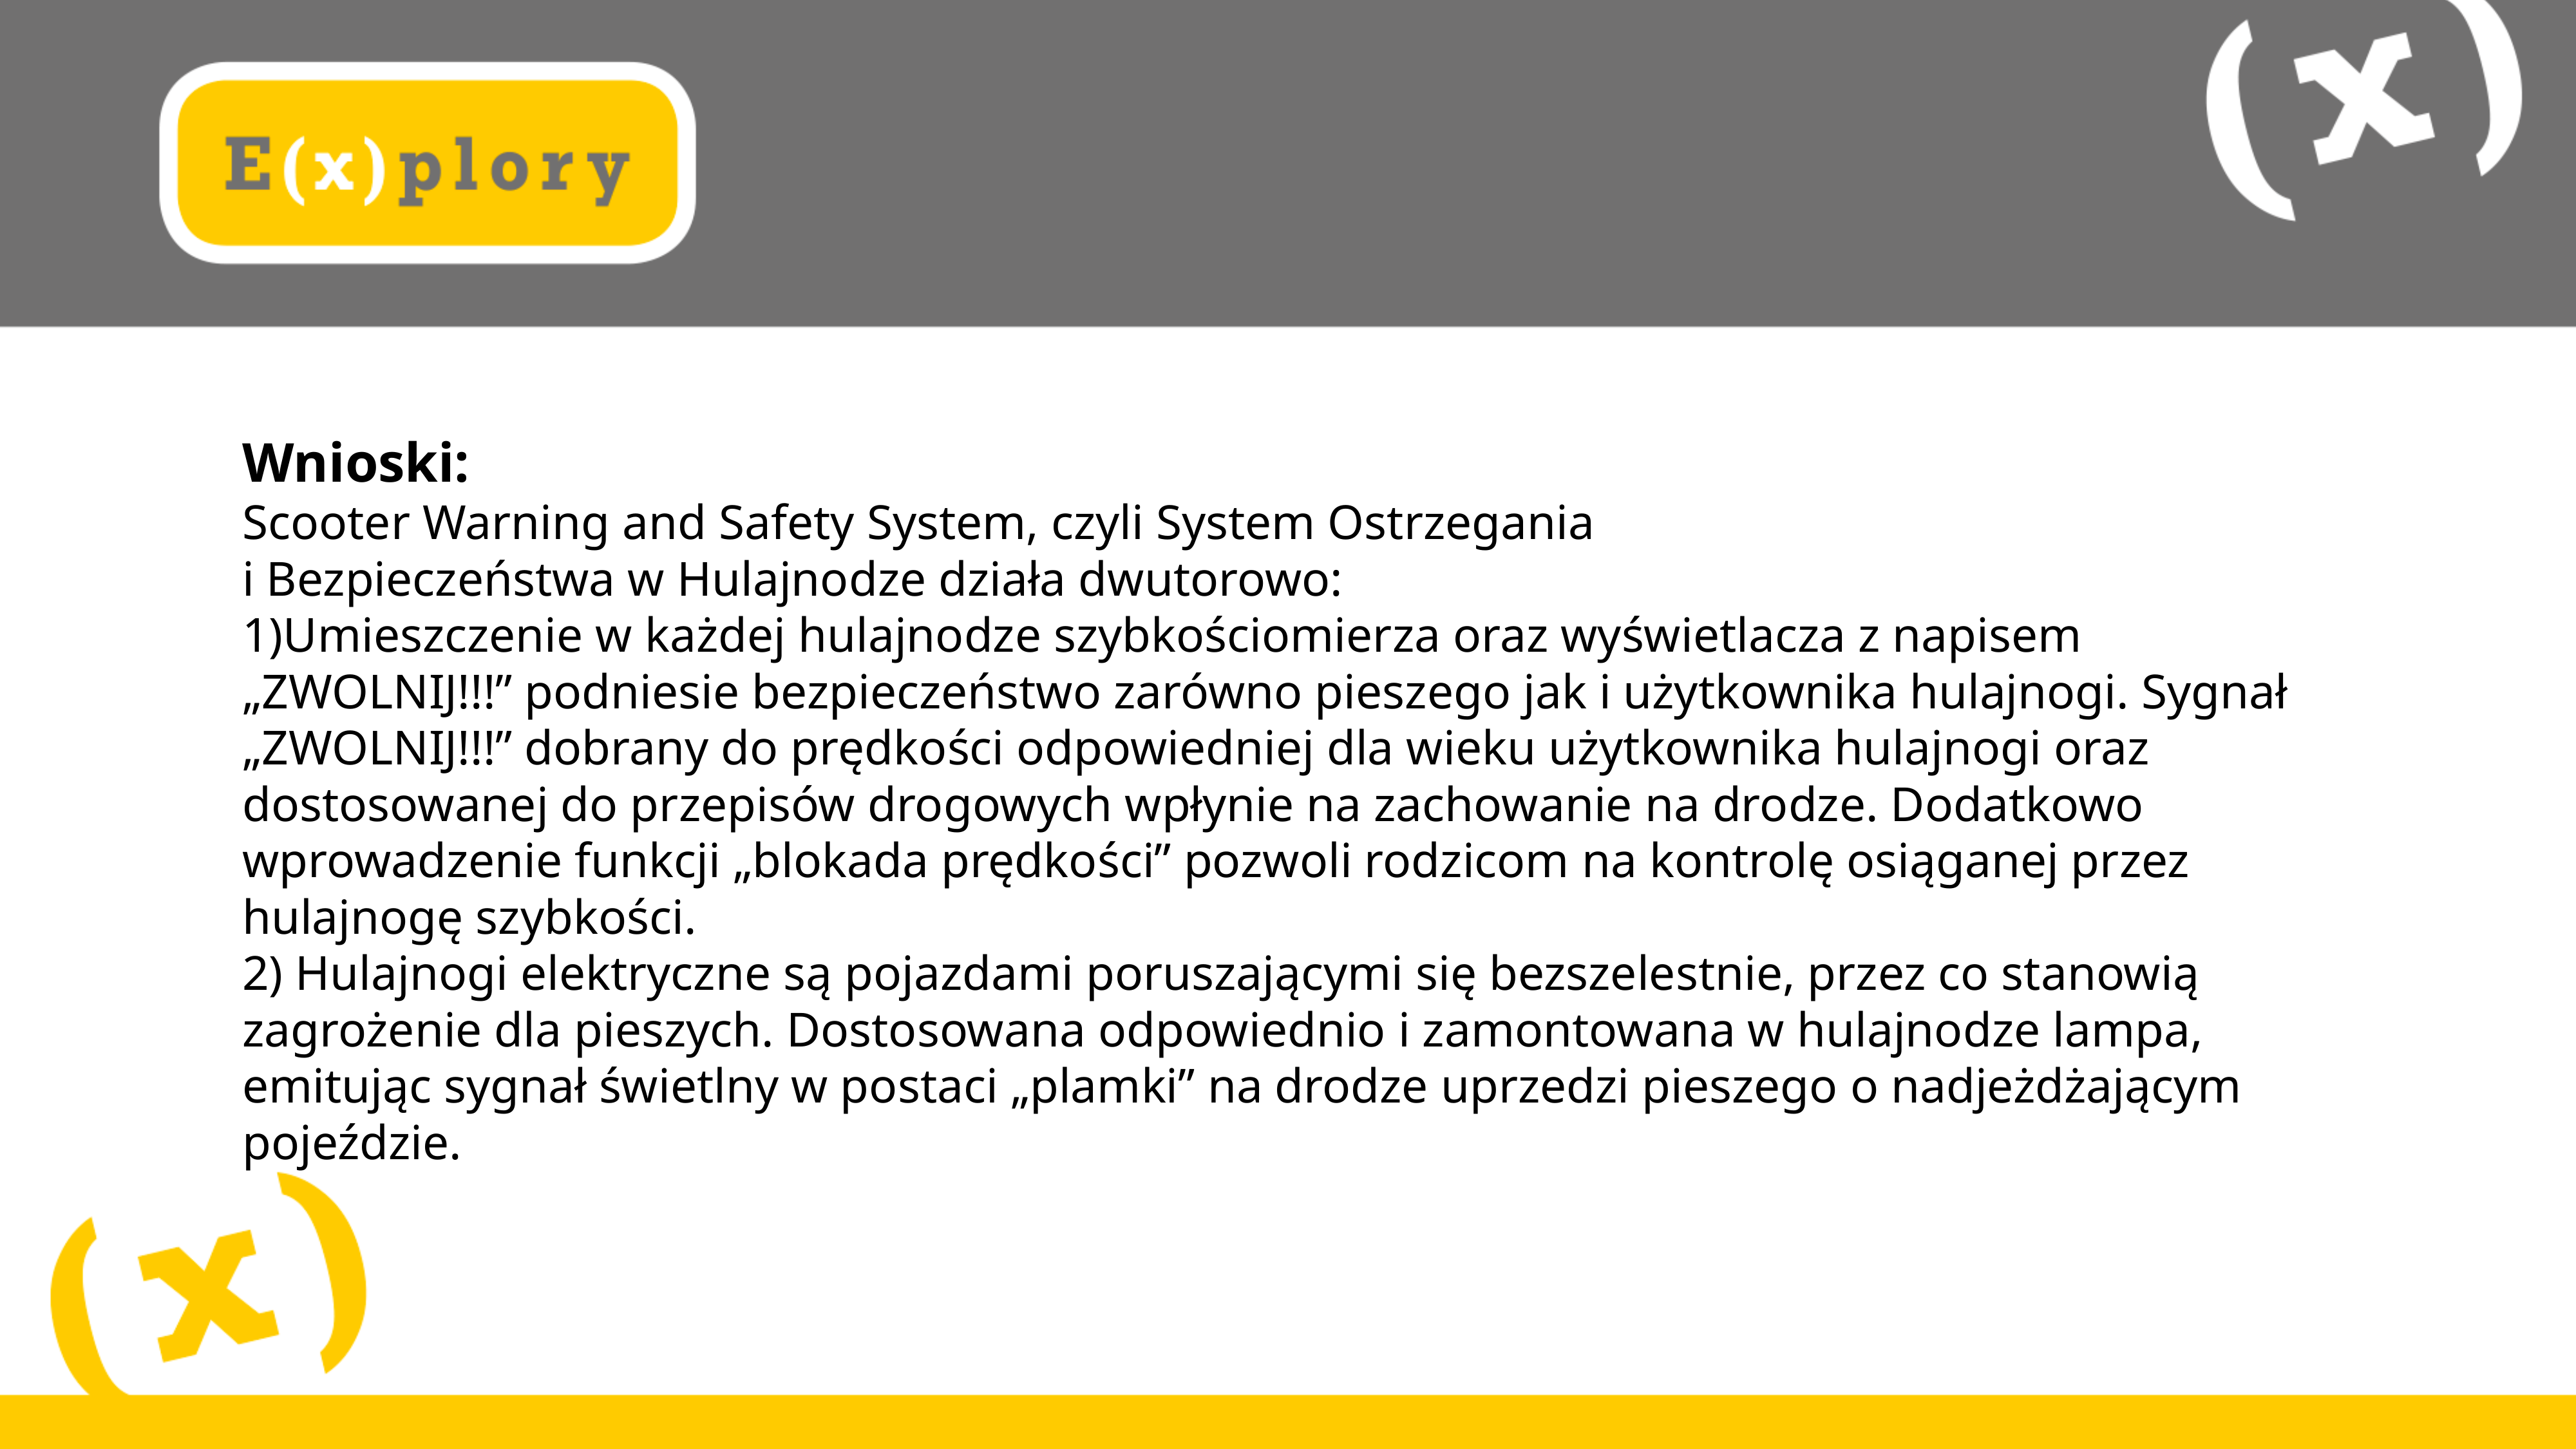

Wnioski:
Scooter Warning and Safety System, czyli System Ostrzegania
i Bezpieczeństwa w Hulajnodze działa dwutorowo:
1)Umieszczenie w każdej hulajnodze szybkościomierza oraz wyświetlacza z napisem „ZWOLNIJ!!!” podniesie bezpieczeństwo zarówno pieszego jak i użytkownika hulajnogi. Sygnał „ZWOLNIJ!!!” dobrany do prędkości odpowiedniej dla wieku użytkownika hulajnogi oraz dostosowanej do przepisów drogowych wpłynie na zachowanie na drodze. Dodatkowo wprowadzenie funkcji „blokada prędkości” pozwoli rodzicom na kontrolę osiąganej przez hulajnogę szybkości.
2) Hulajnogi elektryczne są pojazdami poruszającymi się bezszelestnie, przez co stanowią zagrożenie dla pieszych. Dostosowana odpowiednio i zamontowana w hulajnodze lampa, emitując sygnał świetlny w postaci „plamki” na drodze uprzedzi pieszego o nadjeżdżającym pojeździe.